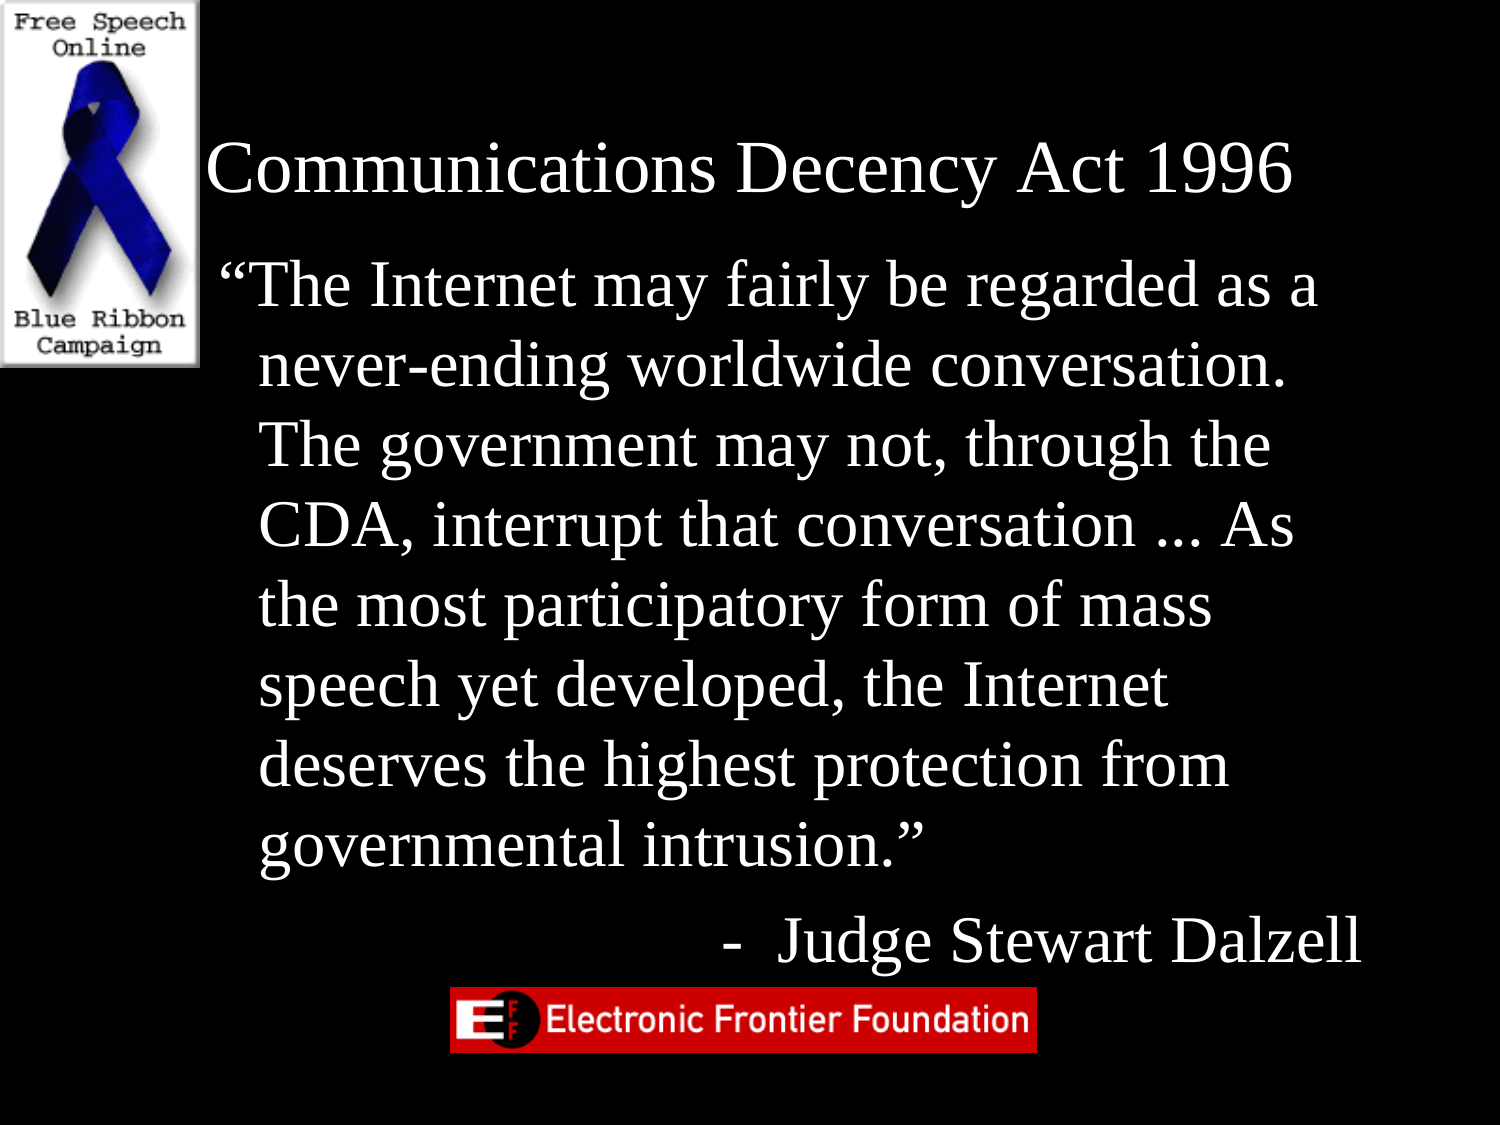

# Communications Decency Act 1996
 “The Internet may fairly be regarded as a never-ending worldwide conversation. The government may not, through the CDA, interrupt that conversation ... As the most participatory form of mass speech yet developed, the Internet deserves the highest protection from governmental intrusion.”
 - Judge Stewart Dalzell